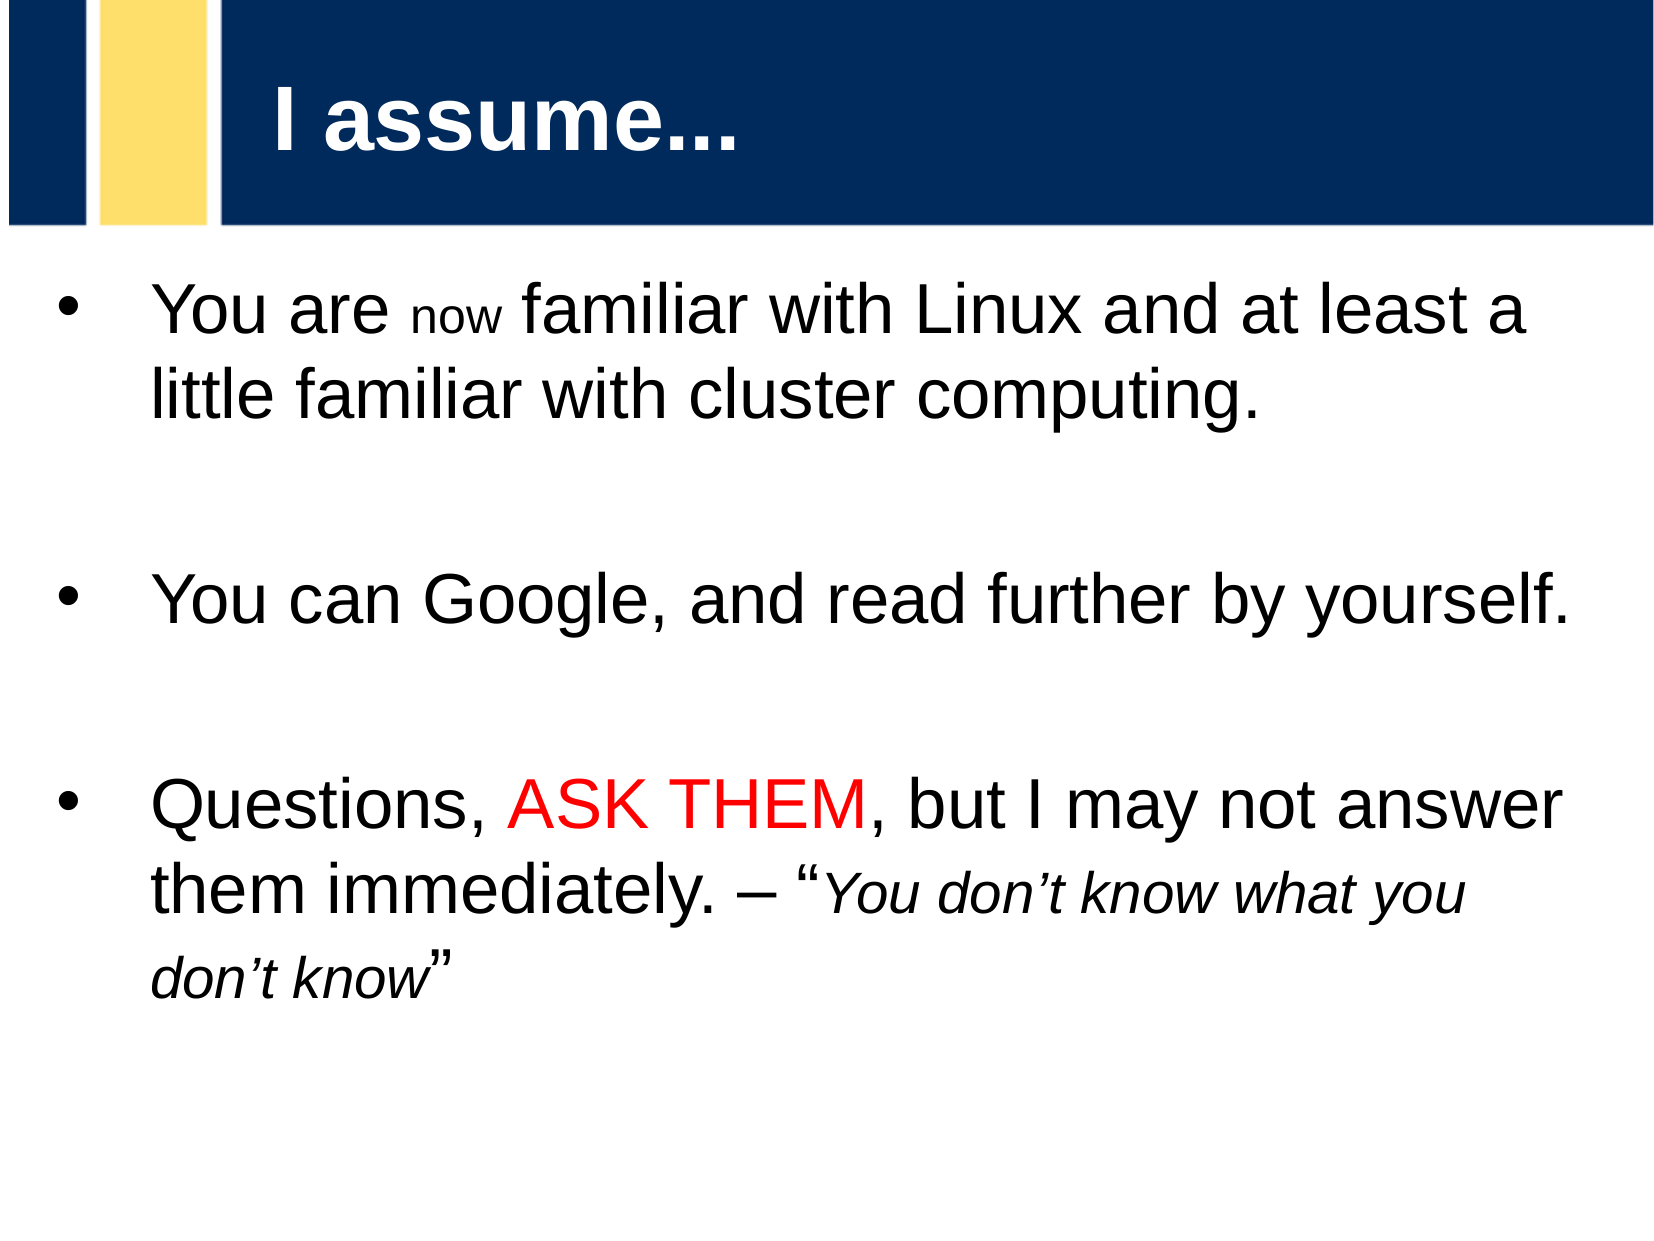

# I assume...
You are now familiar with Linux and at least a little familiar with cluster computing.
You can Google, and read further by yourself.
Questions, ASK THEM, but I may not answer them immediately. – “You don’t know what you don’t know”